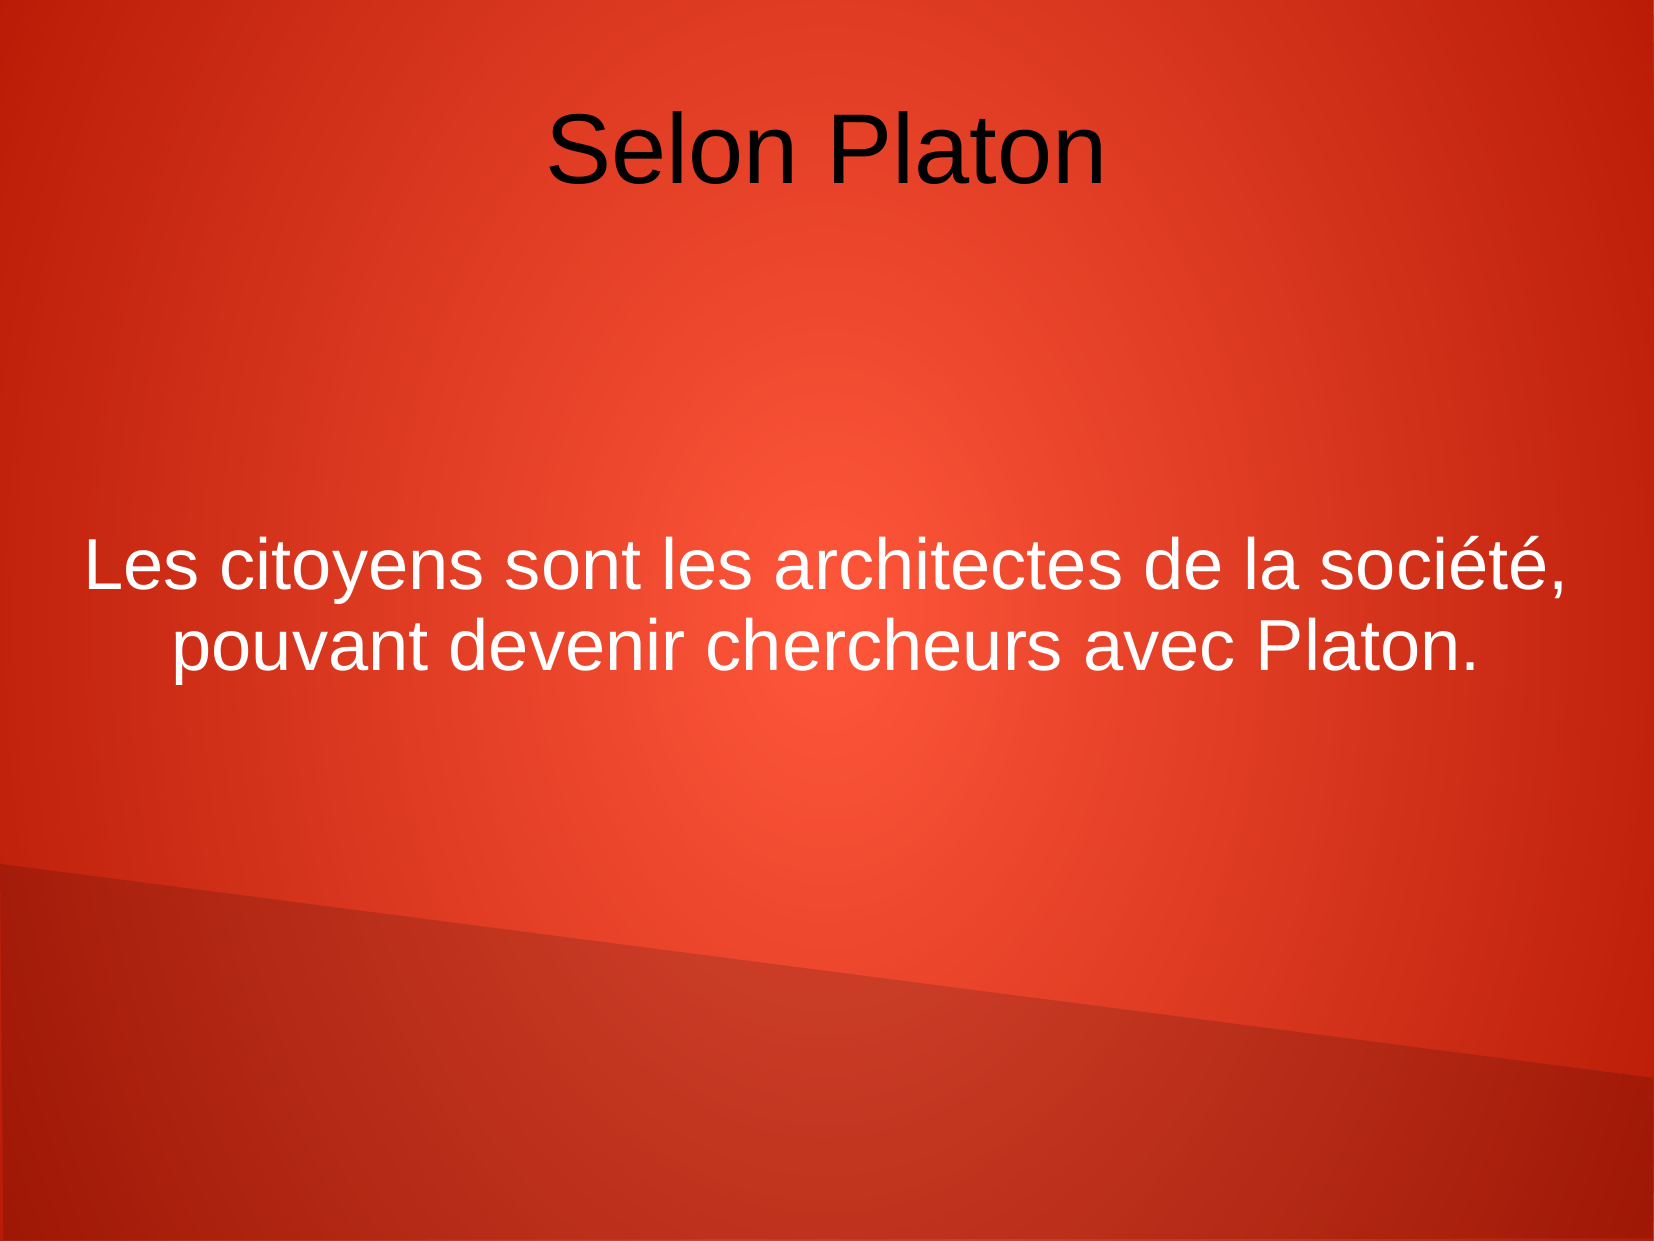

# Selon Platon
Les citoyens sont les architectes de la société, pouvant devenir chercheurs avec Platon.